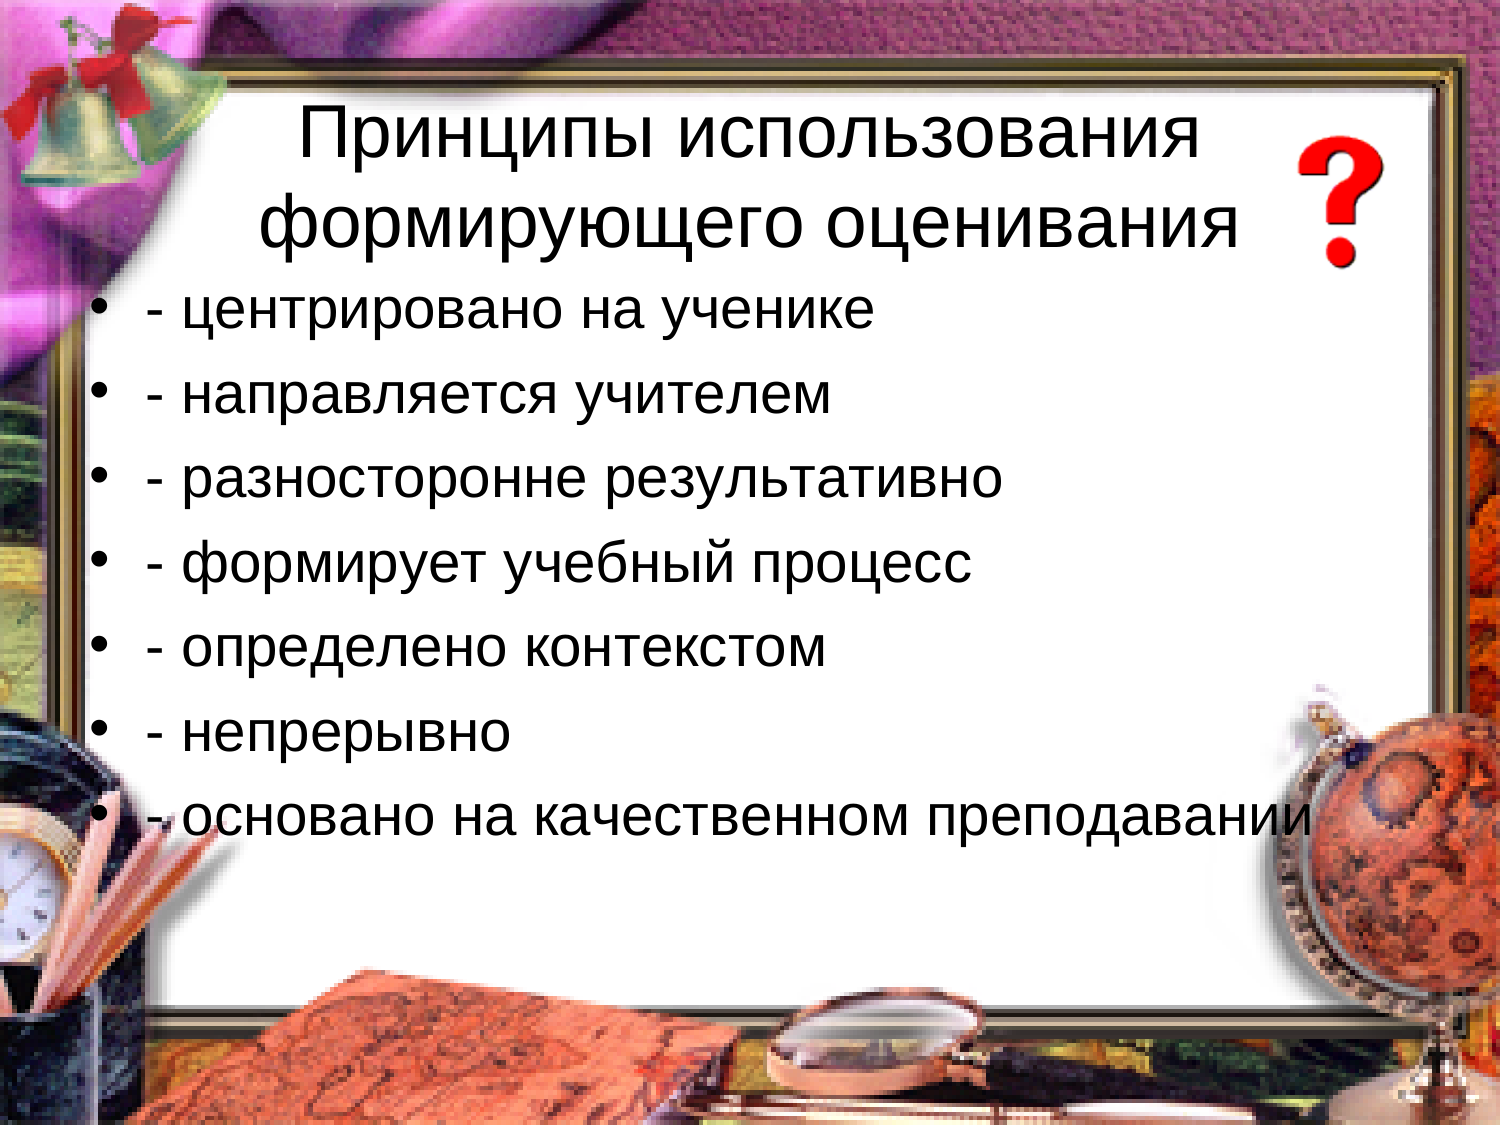

Принципы использования формирующего оценивания
- центрировано на ученике
- направляется учителем
- разносторонне результативно
- формирует учебный процесс
- определено контекстом
- непрерывно
- основано на качественном преподавании